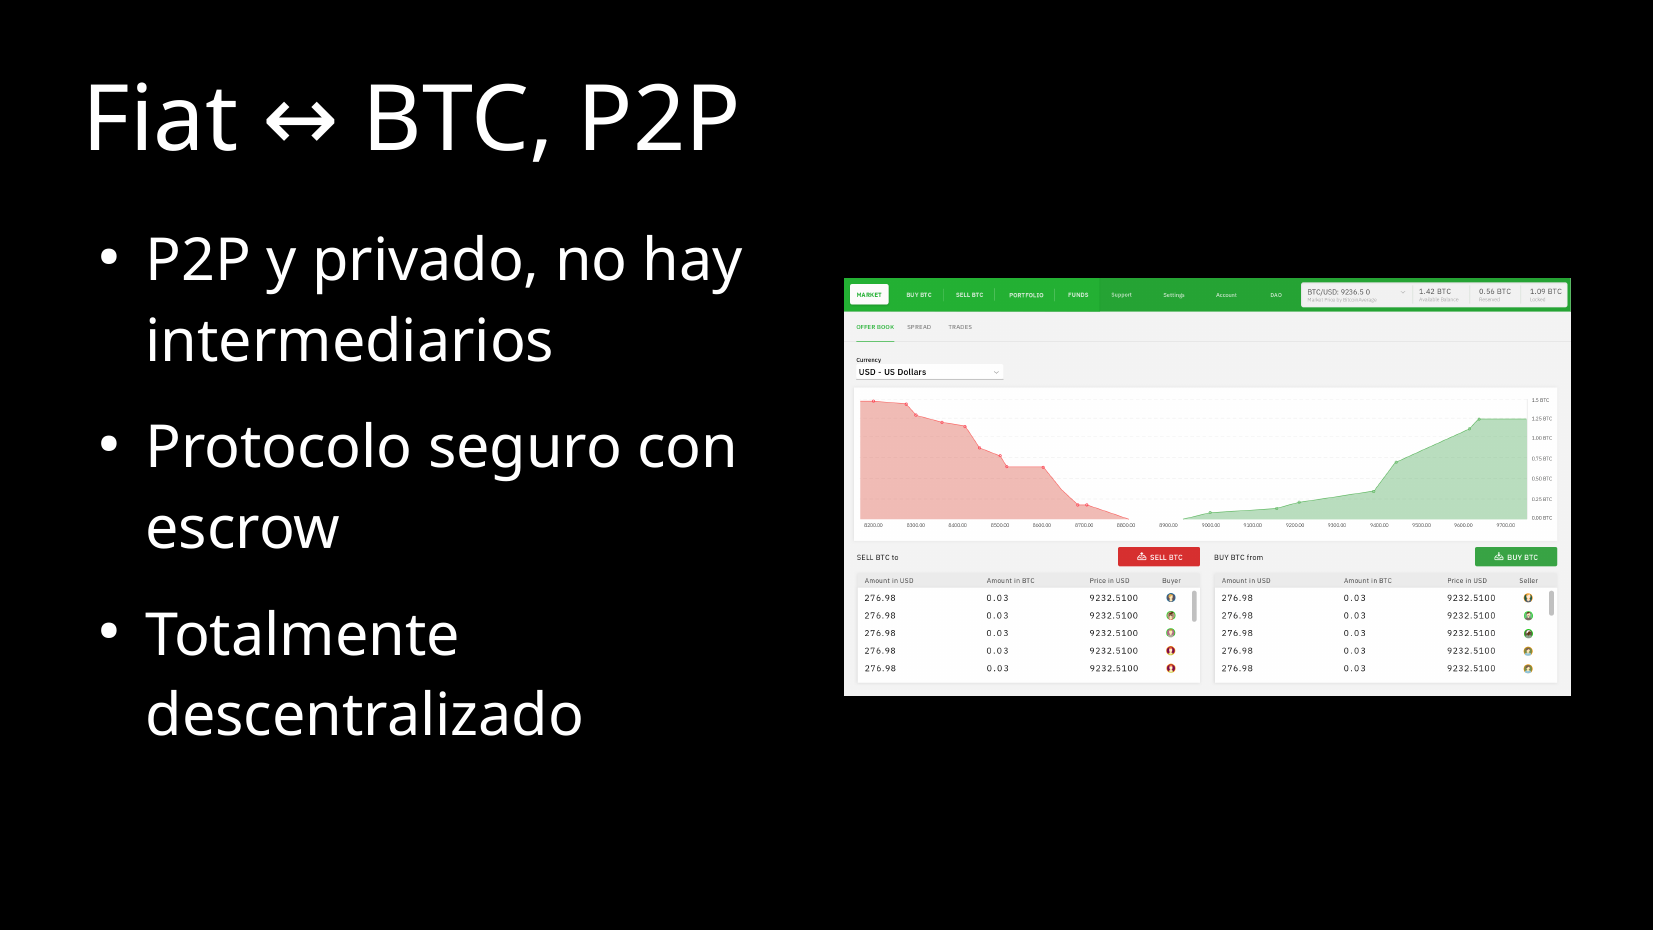

# Fiat ↔ BTC, P2P
P2P y privado, no hay intermediarios
Protocolo seguro con escrow
Totalmente descentralizado